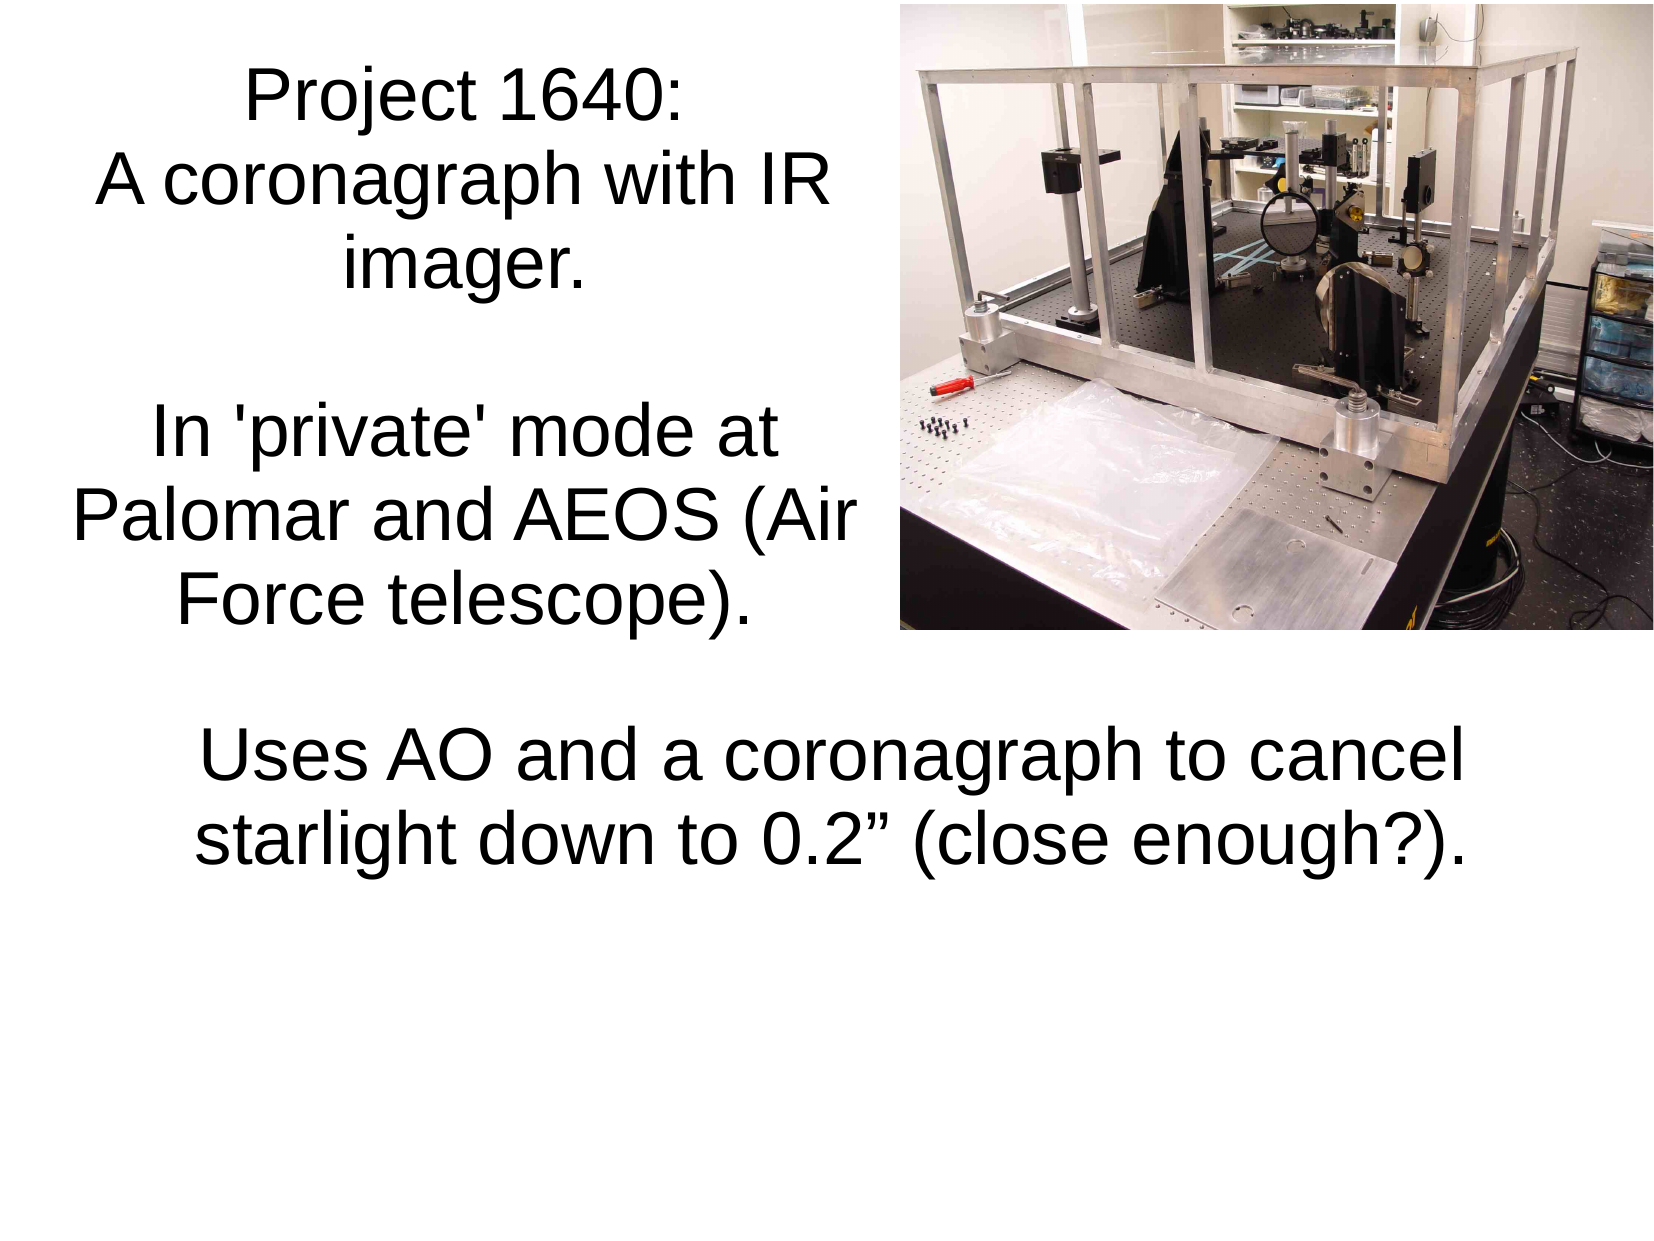

Project 1640:
A coronagraph with IR imager.
In 'private' mode at Palomar and AEOS (Air Force telescope).
Uses AO and a coronagraph to cancel starlight down to 0.2” (close enough?).